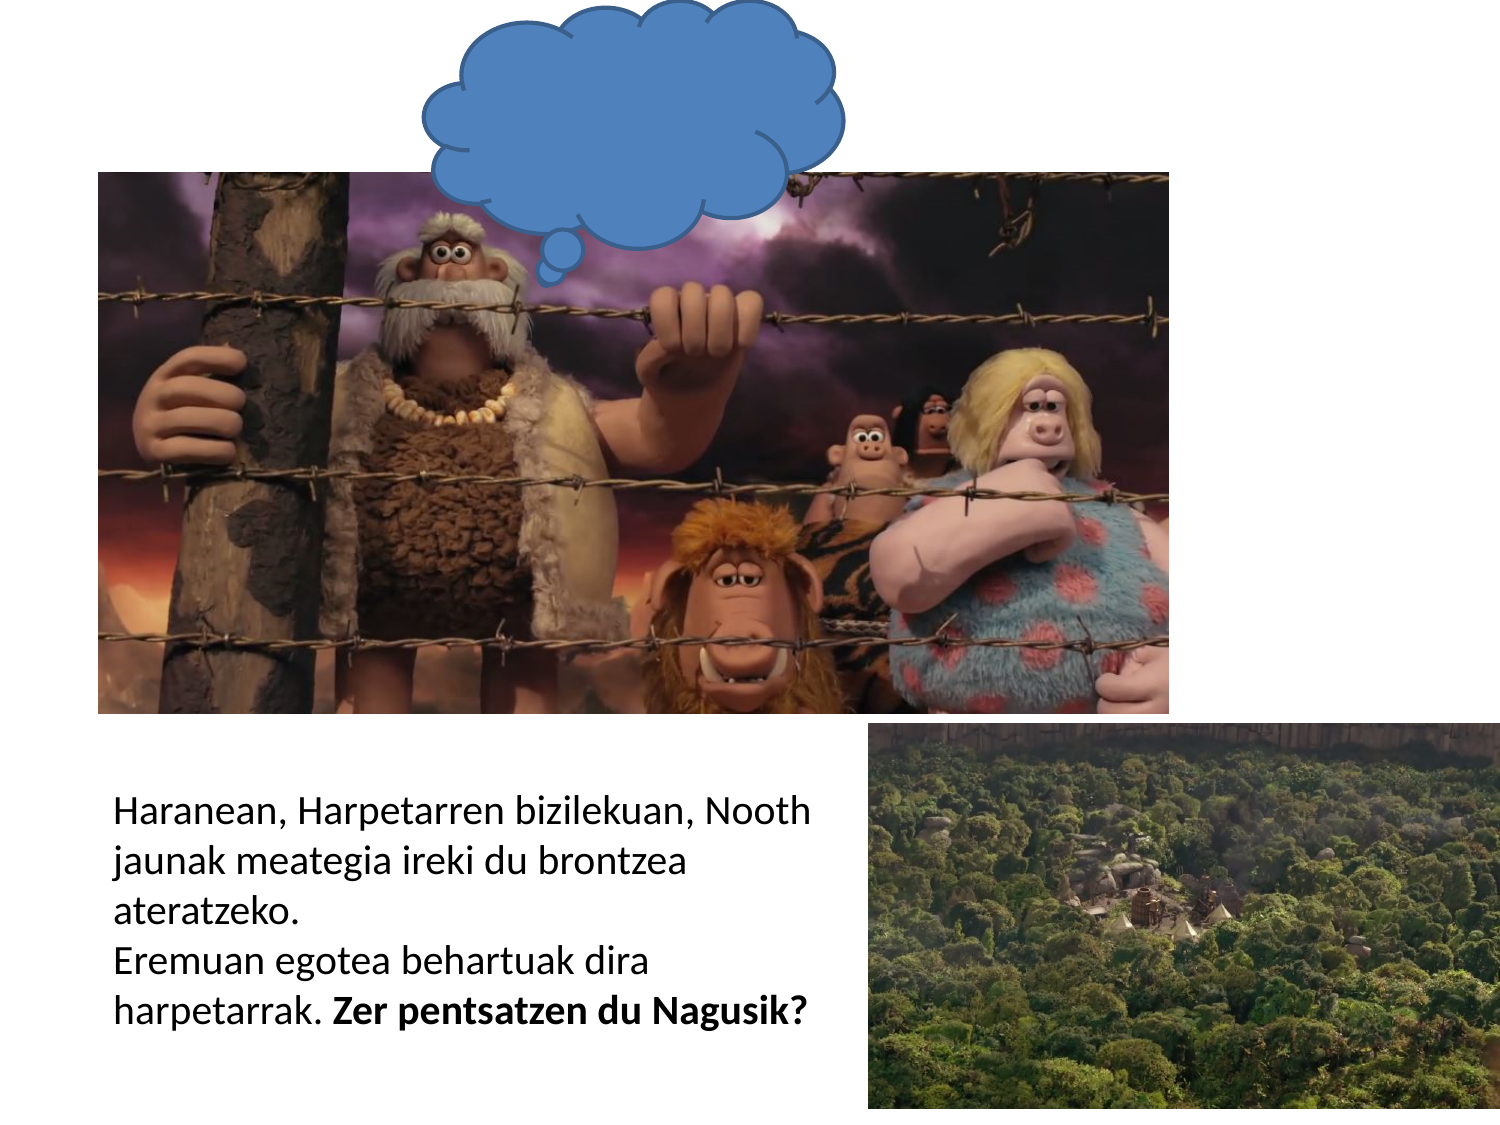

Haranean, Harpetarren bizilekuan, Nooth jaunak meategia ireki du brontzea ateratzeko.
Eremuan egotea behartuak dira harpetarrak. Zer pentsatzen du Nagusik?